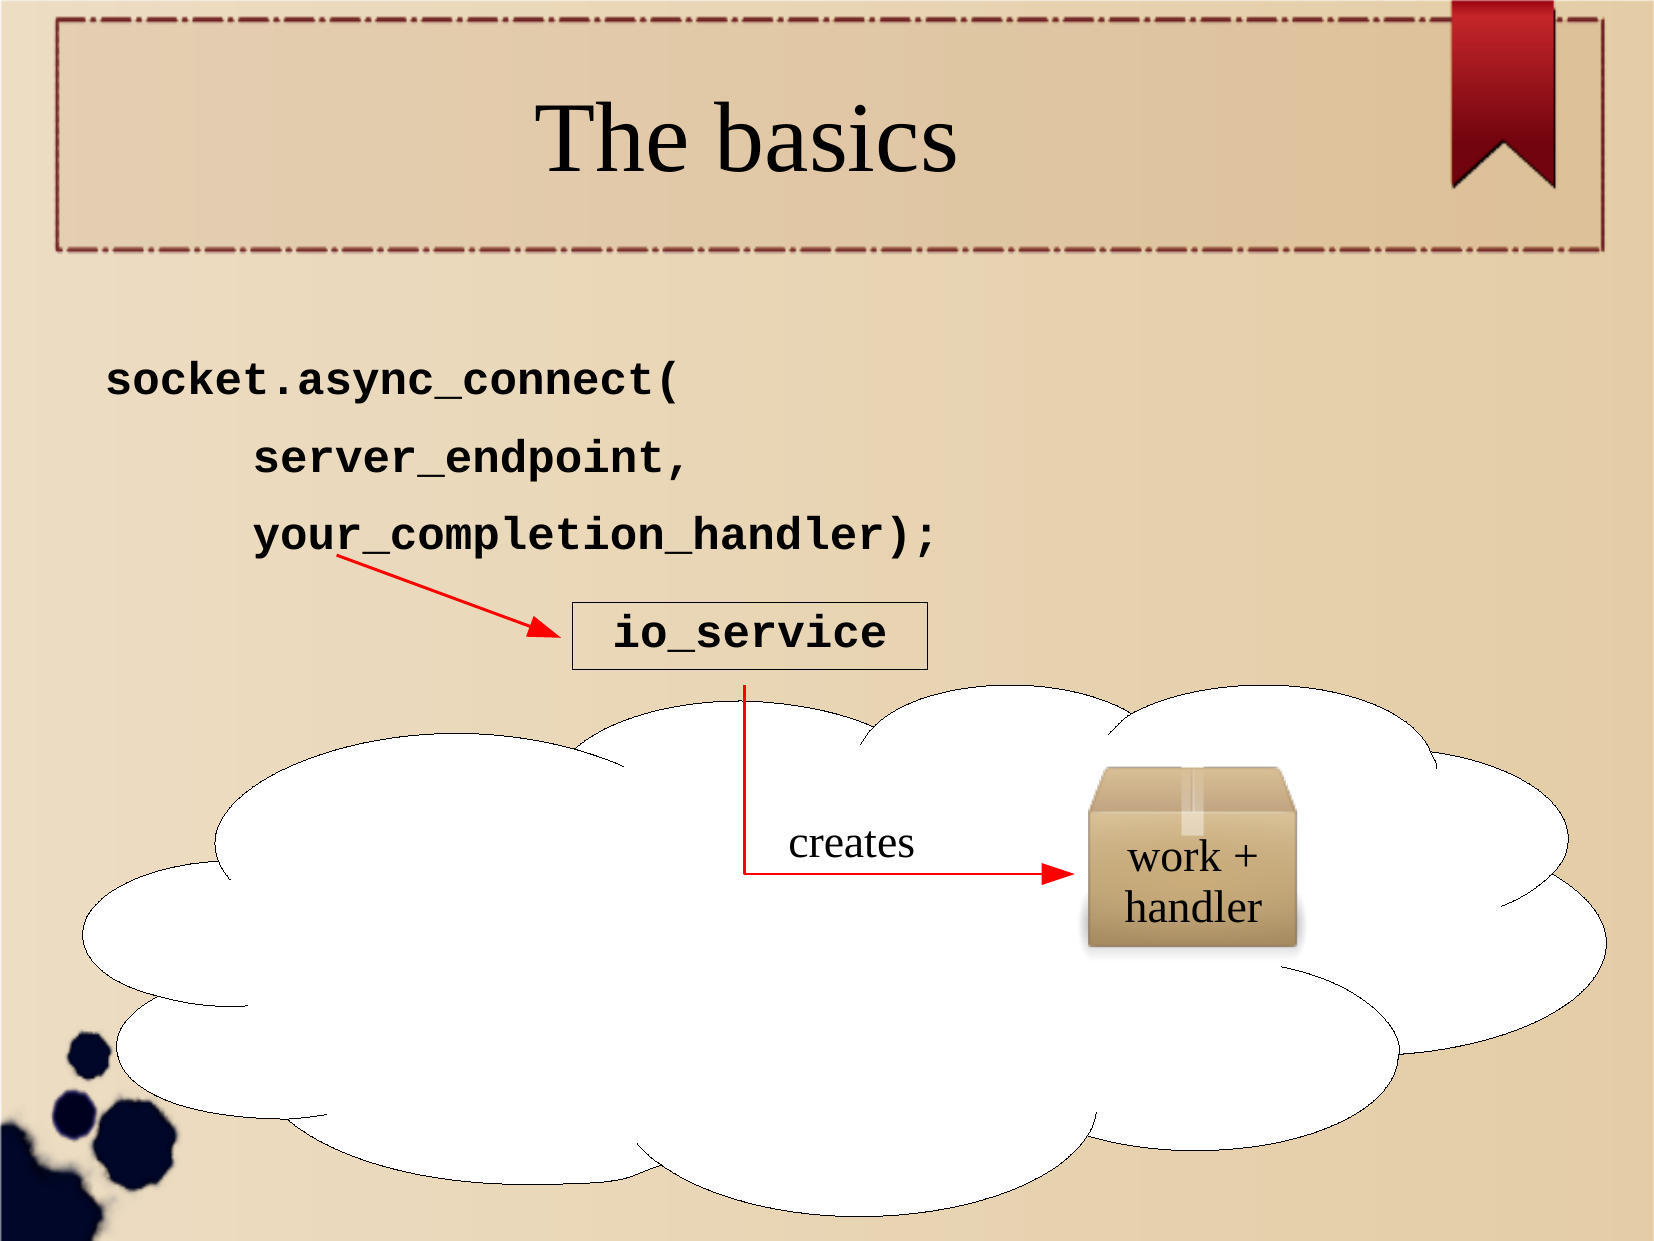

# The basics
socket.async_connect(
		server_endpoint,
		your_completion_handler);
io_service
work +
handler
creates